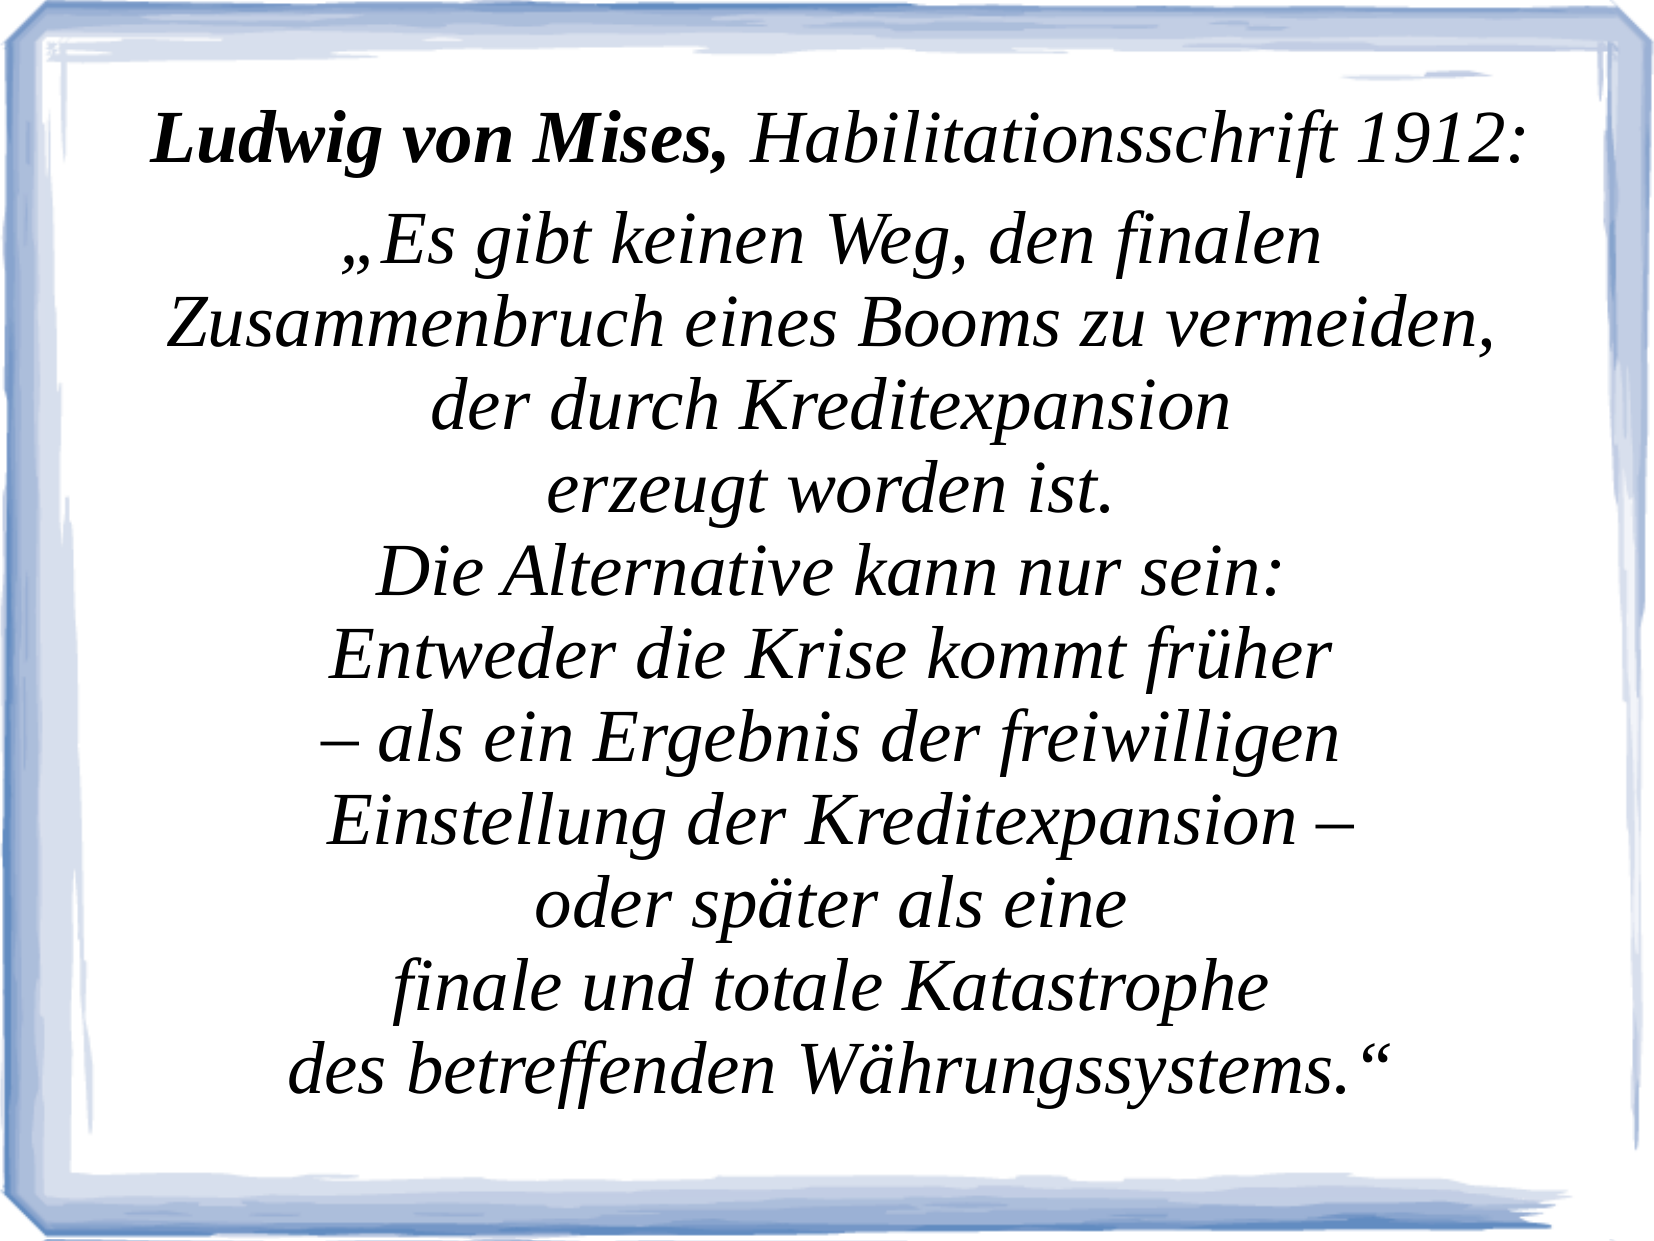

Ludwig von Mises, Habilitationsschrift 1912:
„Es gibt keinen Weg, den finalen
Zusammenbruch eines Booms zu vermeiden,
der durch Kreditexpansion
erzeugt worden ist.
Die Alternative kann nur sein:
Entweder die Krise kommt früher
– als ein Ergebnis der freiwilligen
Einstellung der Kreditexpansion –
oder später als eine
finale und totale Katastrophe
des betreffenden Währungssystems.“